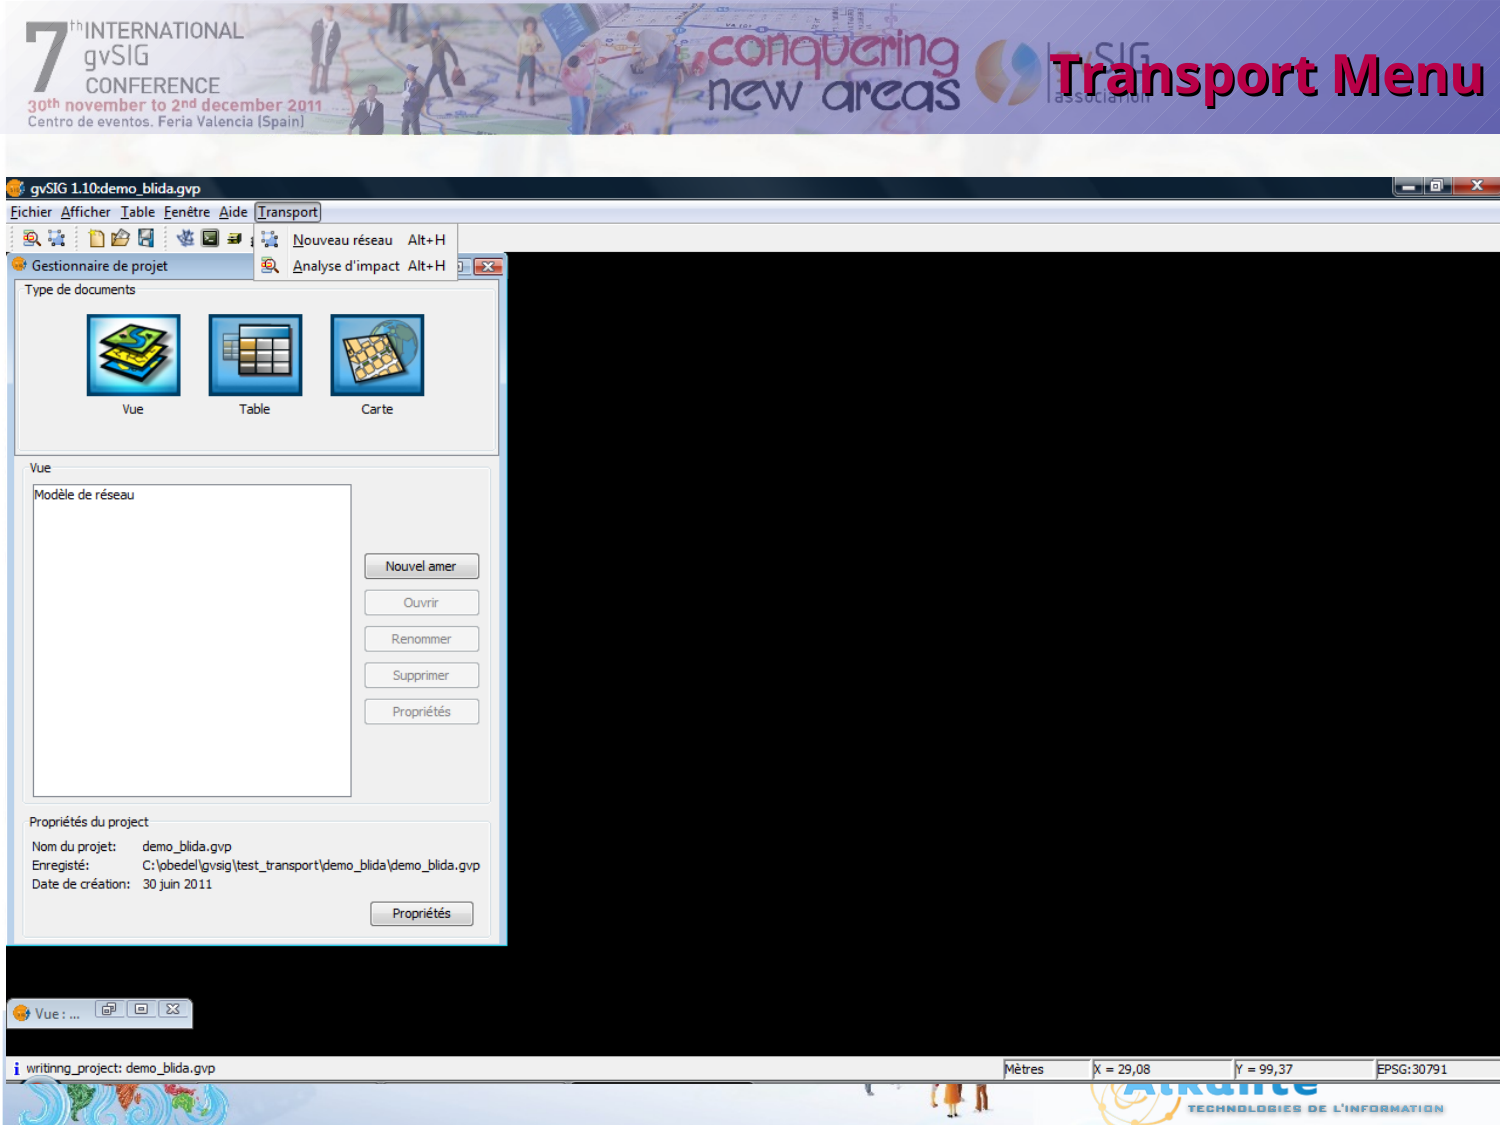

# Transport Menu
GvSIG to help network bus management
26